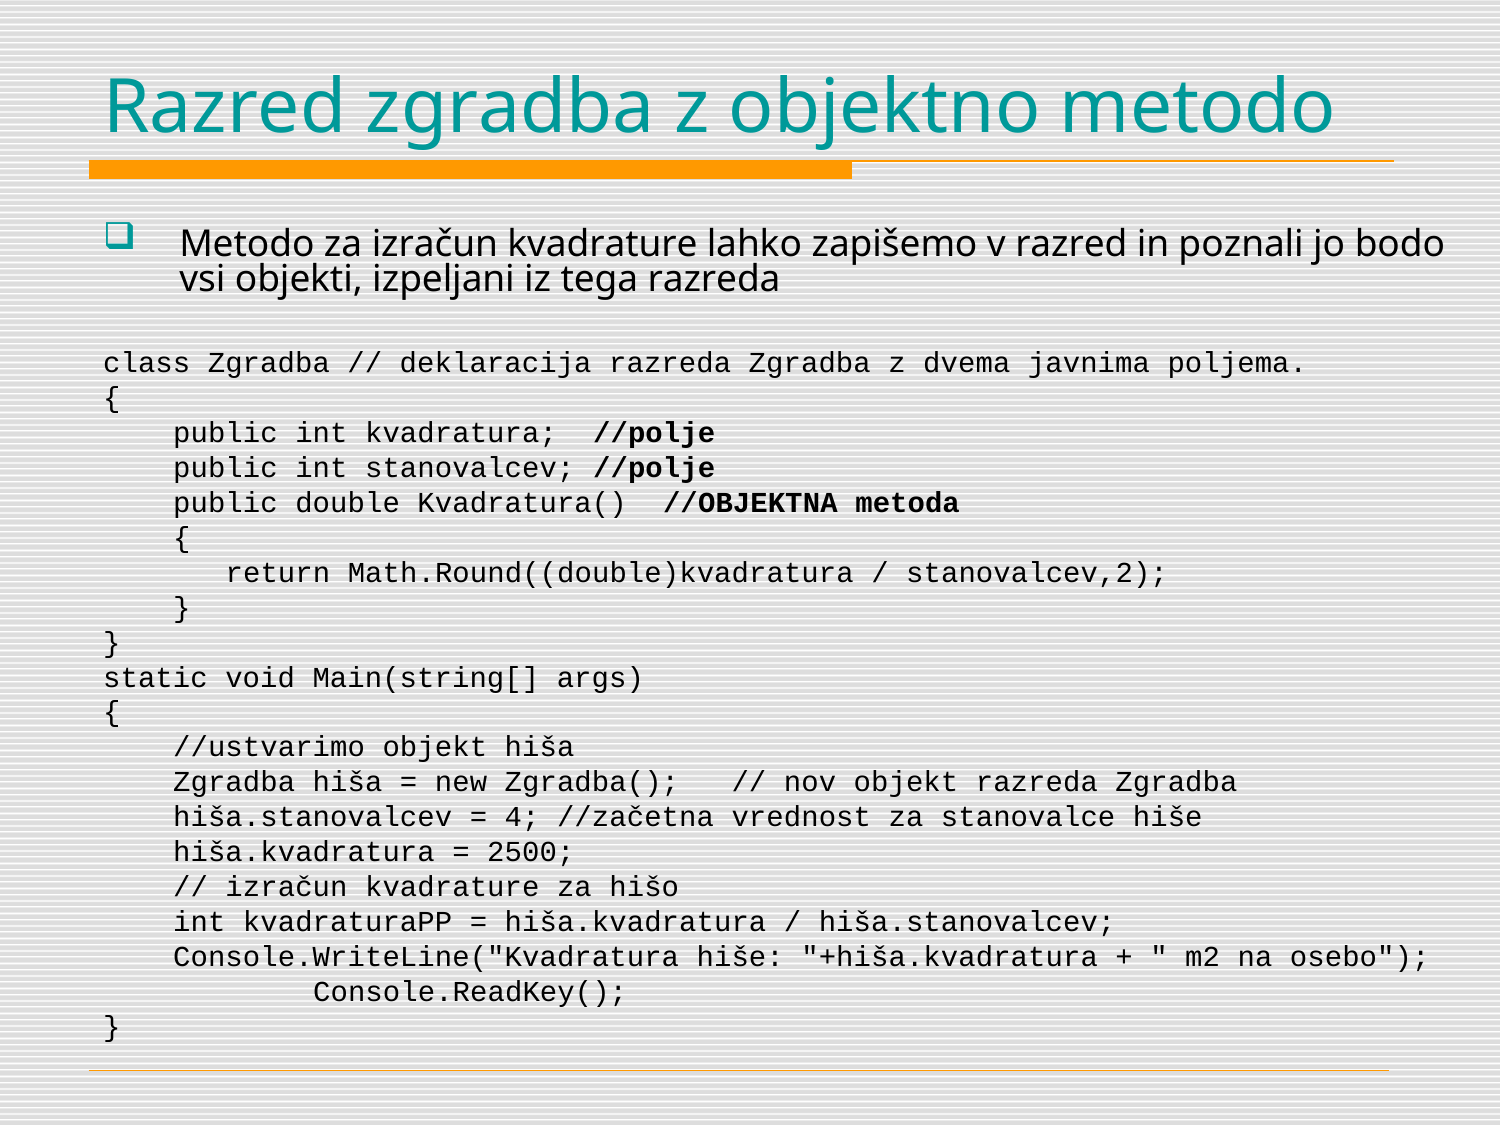

# Razred zgradba z objektno metodo
Metodo za izračun kvadrature lahko zapišemo v razred in poznali jo bodo vsi objekti, izpeljani iz tega razreda
class Zgradba // deklaracija razreda Zgradba z dvema javnima poljema.
{
 public int kvadratura; //polje
 public int stanovalcev; //polje
 public double Kvadratura() //OBJEKTNA metoda
 {
 return Math.Round((double)kvadratura / stanovalcev,2);
 }
}
static void Main(string[] args)
{
 //ustvarimo objekt hiša
 Zgradba hiša = new Zgradba(); // nov objekt razreda Zgradba
 hiša.stanovalcev = 4; //začetna vrednost za stanovalce hiše
 hiša.kvadratura = 2500;
 // izračun kvadrature za hišo
 int kvadraturaPP = hiša.kvadratura / hiša.stanovalcev;
 Console.WriteLine("Kvadratura hiše: "+hiša.kvadratura + " m2 na osebo");
 Console.ReadKey();
}